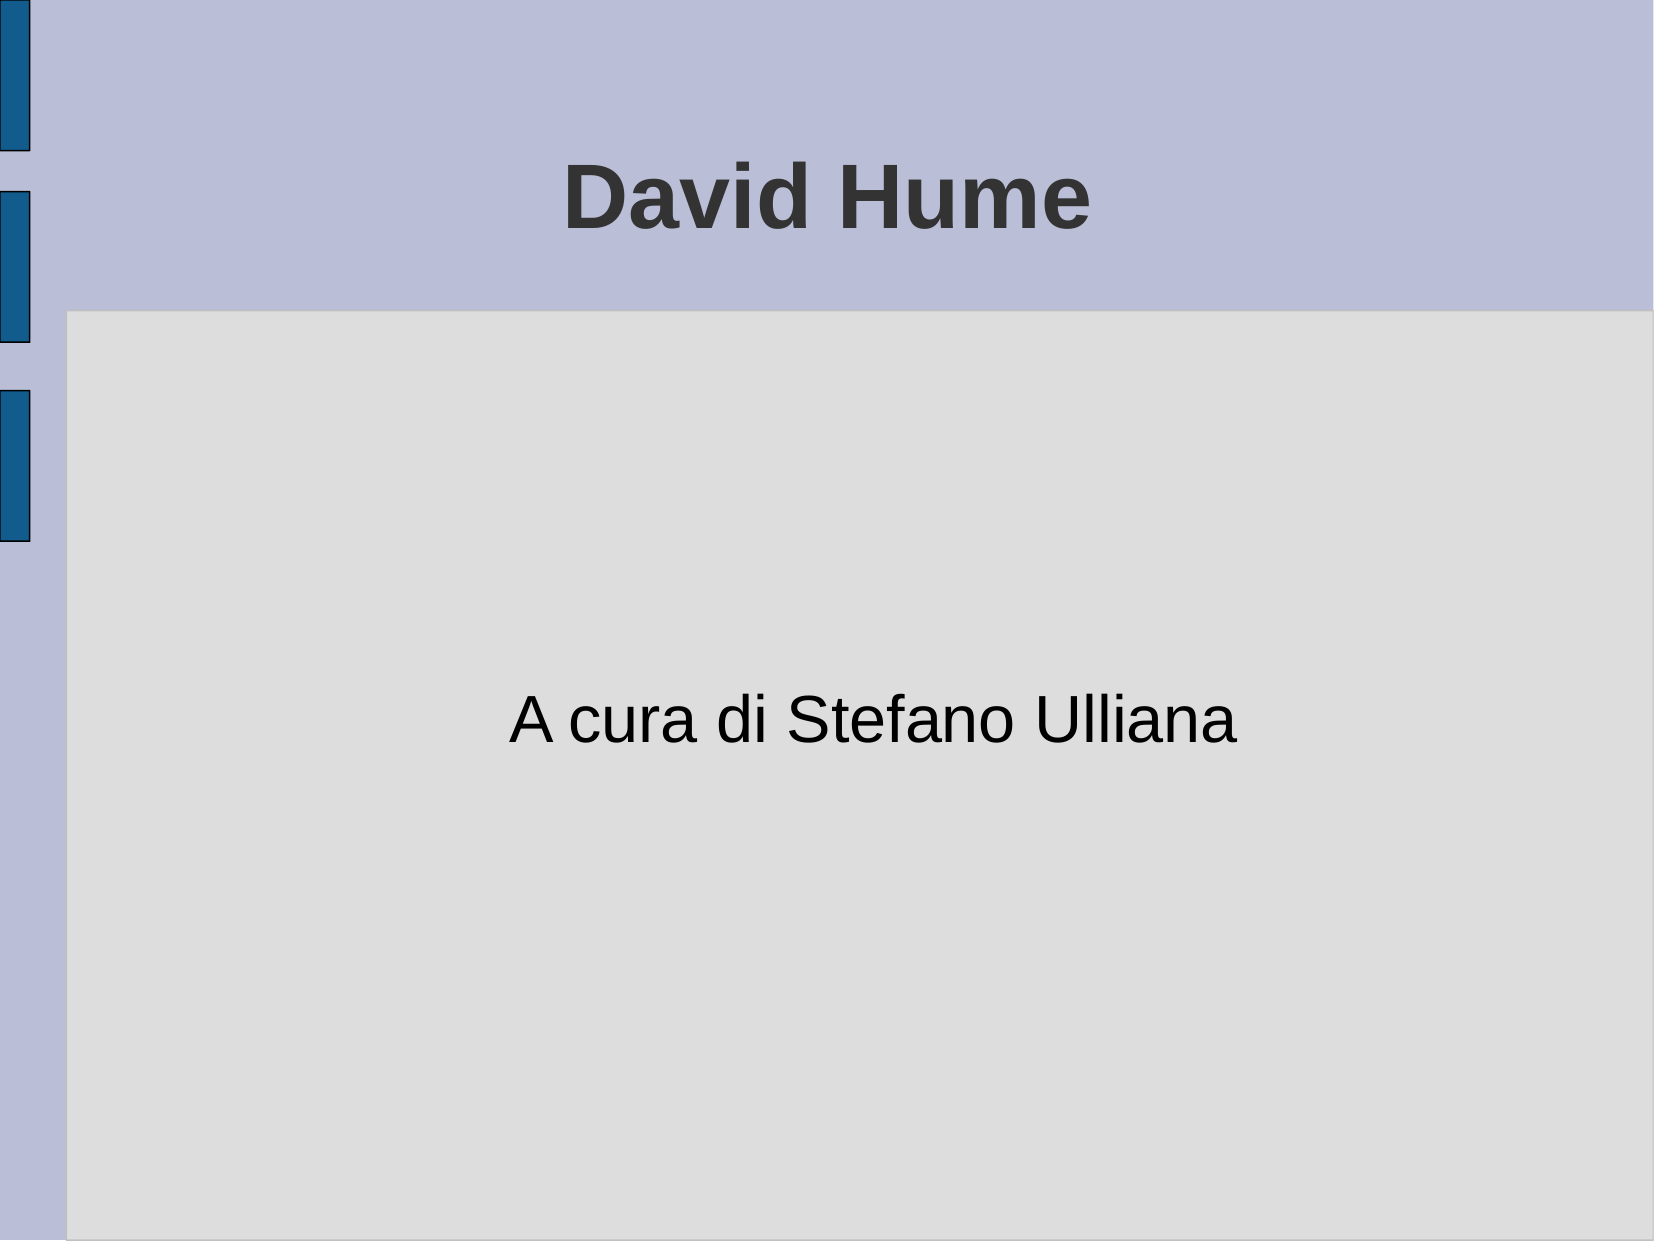

# David Hume
A cura di Stefano Ulliana